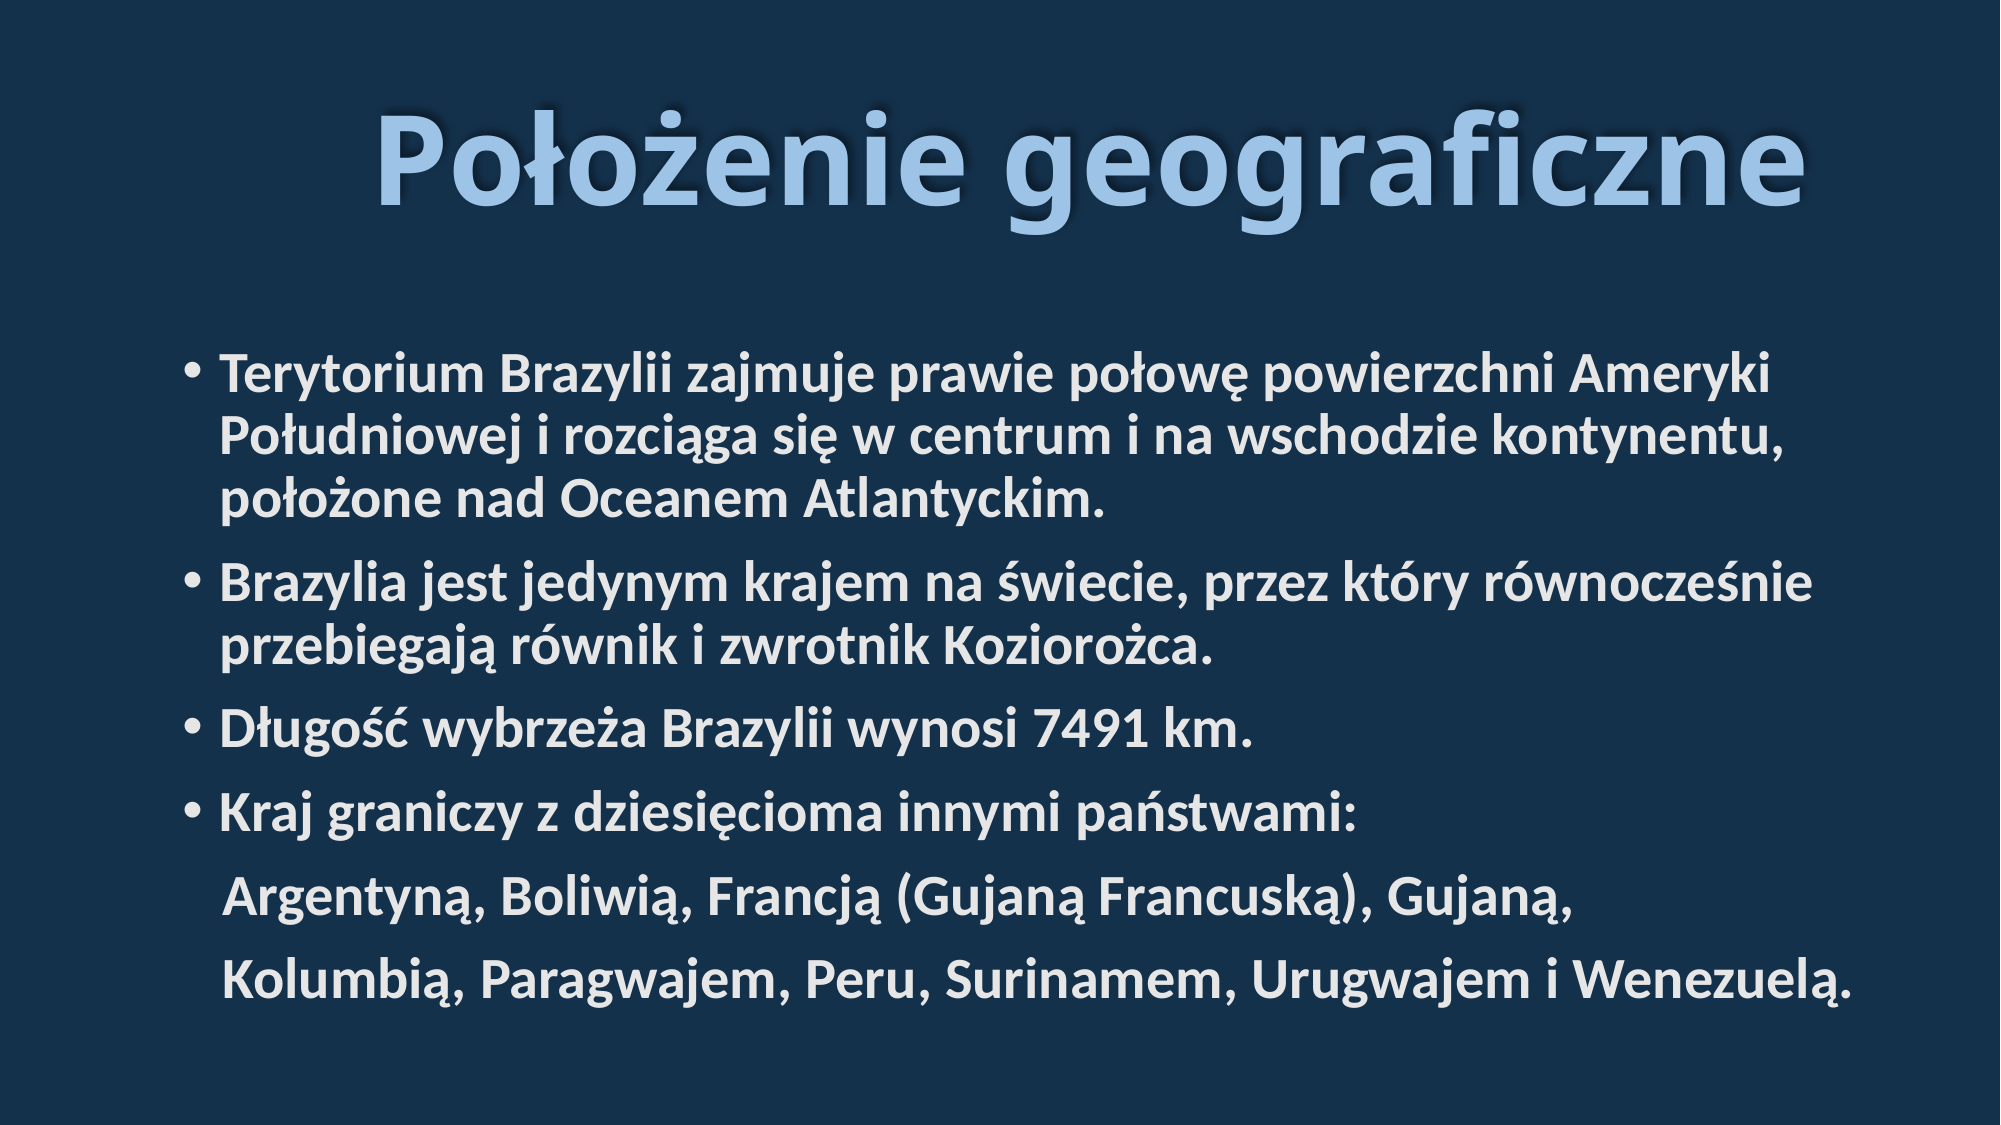

# Położenie geograficzne
Terytorium Brazylii zajmuje prawie połowę powierzchni Ameryki Południowej i rozciąga się w centrum i na wschodzie kontynentu, położone nad Oceanem Atlantyckim.
Brazylia jest jedynym krajem na świecie, przez który równocześnie przebiegają równik i zwrotnik Koziorożca.
Długość wybrzeża Brazylii wynosi 7491 km.
Kraj graniczy z dziesięcioma innymi państwami:
 Argentyną, Boliwią, Francją (Gujaną Francuską), Gujaną,
 Kolumbią, Paragwajem, Peru, Surinamem, Urugwajem i Wenezuelą.